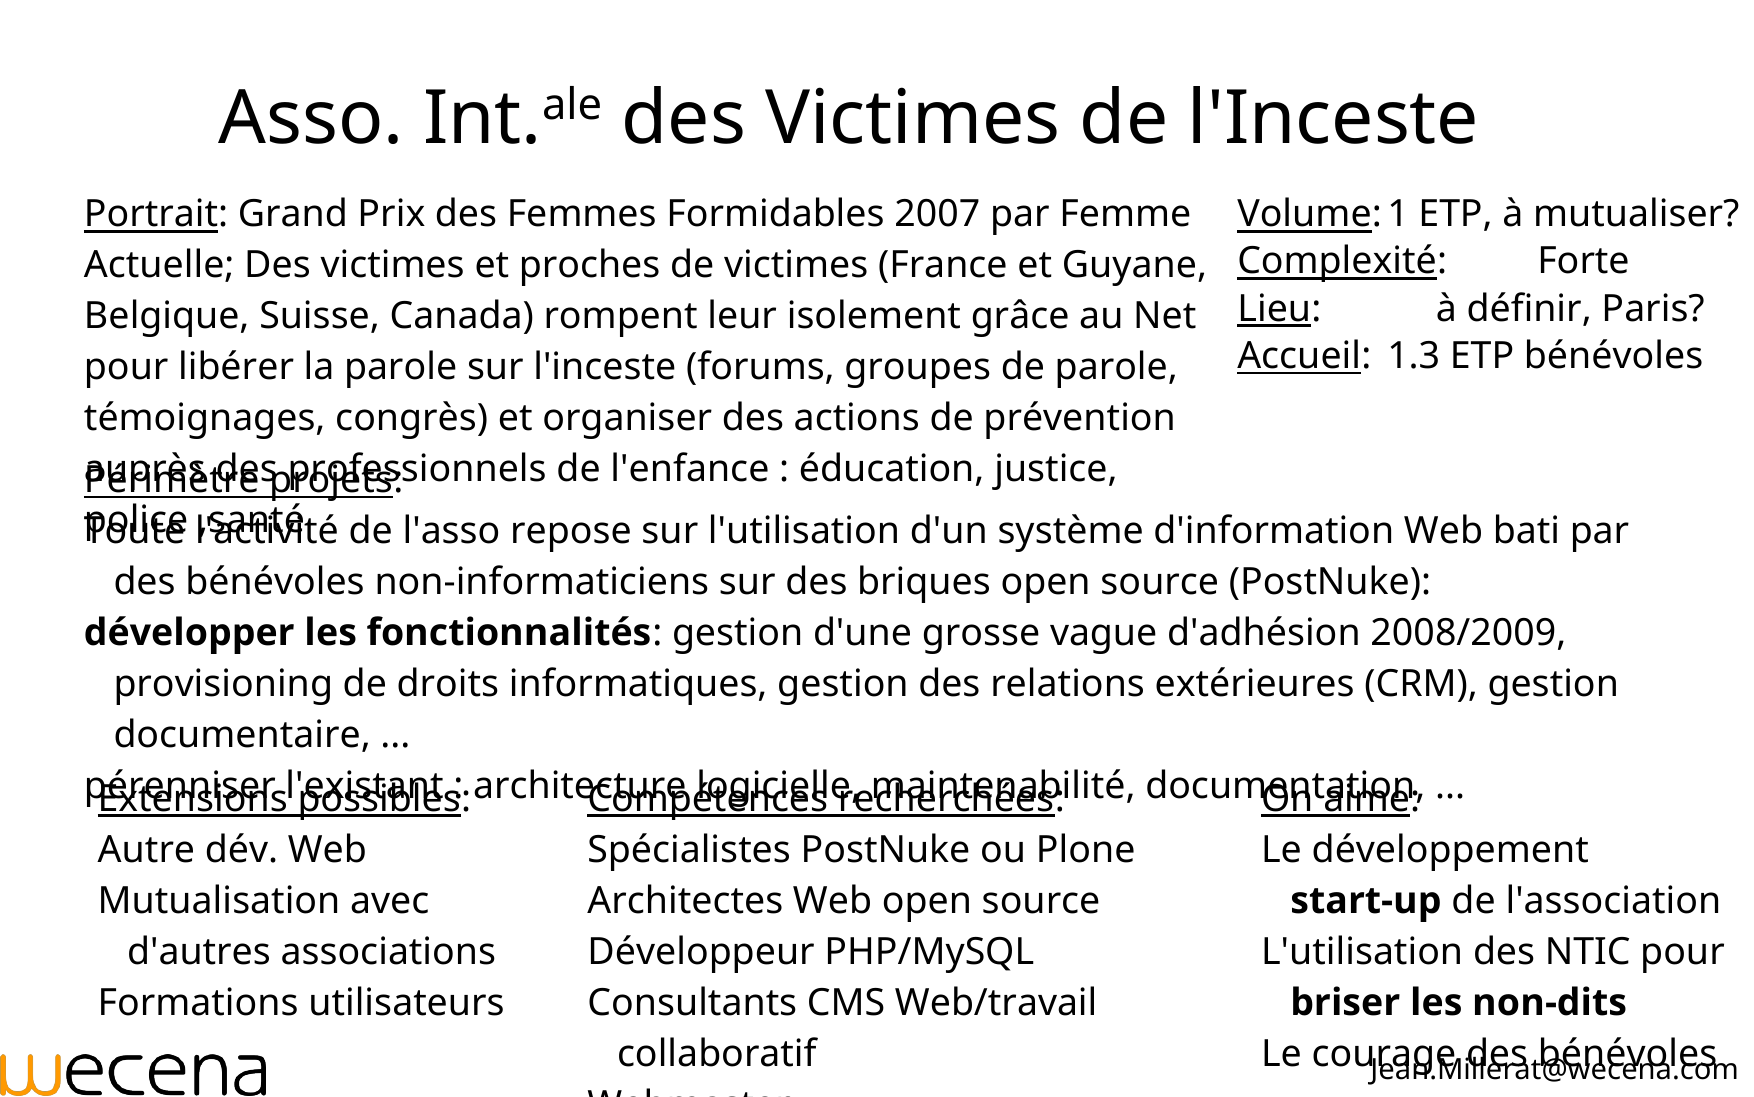

# Asso. Int.ale des Victimes de l'Inceste
Portrait: Grand Prix des Femmes Formidables 2007 par Femme Actuelle; Des victimes et proches de victimes (France et Guyane, Belgique, Suisse, Canada) rompent leur isolement grâce au Net pour libérer la parole sur l'inceste (forums, groupes de parole, témoignages, congrès) et organiser des actions de prévention auprès des professionnels de l'enfance : éducation, justice, police ,santé
Volume:	1 ETP, à mutualiser?
Complexité: 	Forte
Lieu: 	 à définir, Paris?
Accueil: 	1.3 ETP bénévoles
Périmètre projets:
Toute l'activité de l'asso repose sur l'utilisation d'un système d'information Web bati par des bénévoles non-informaticiens sur des briques open source (PostNuke):
développer les fonctionnalités: gestion d'une grosse vague d'adhésion 2008/2009, provisioning de droits informatiques, gestion des relations extérieures (CRM), gestion documentaire, ...
pérenniser l'existant : architecture logicielle, maintenabilité, documentation, ...
Extensions possibles:
Autre dév. Web
Mutualisation avec
d'autres associations
Formations utilisateurs
Compétences recherchées:
Spécialistes PostNuke ou Plone
Architectes Web open source
Développeur PHP/MySQL
Consultants CMS Web/travail
collaboratif
Webmaster
On aime:
Le développement
start-up de l'association
L'utilisation des NTIC pour
briser les non-dits
Le courage des bénévoles